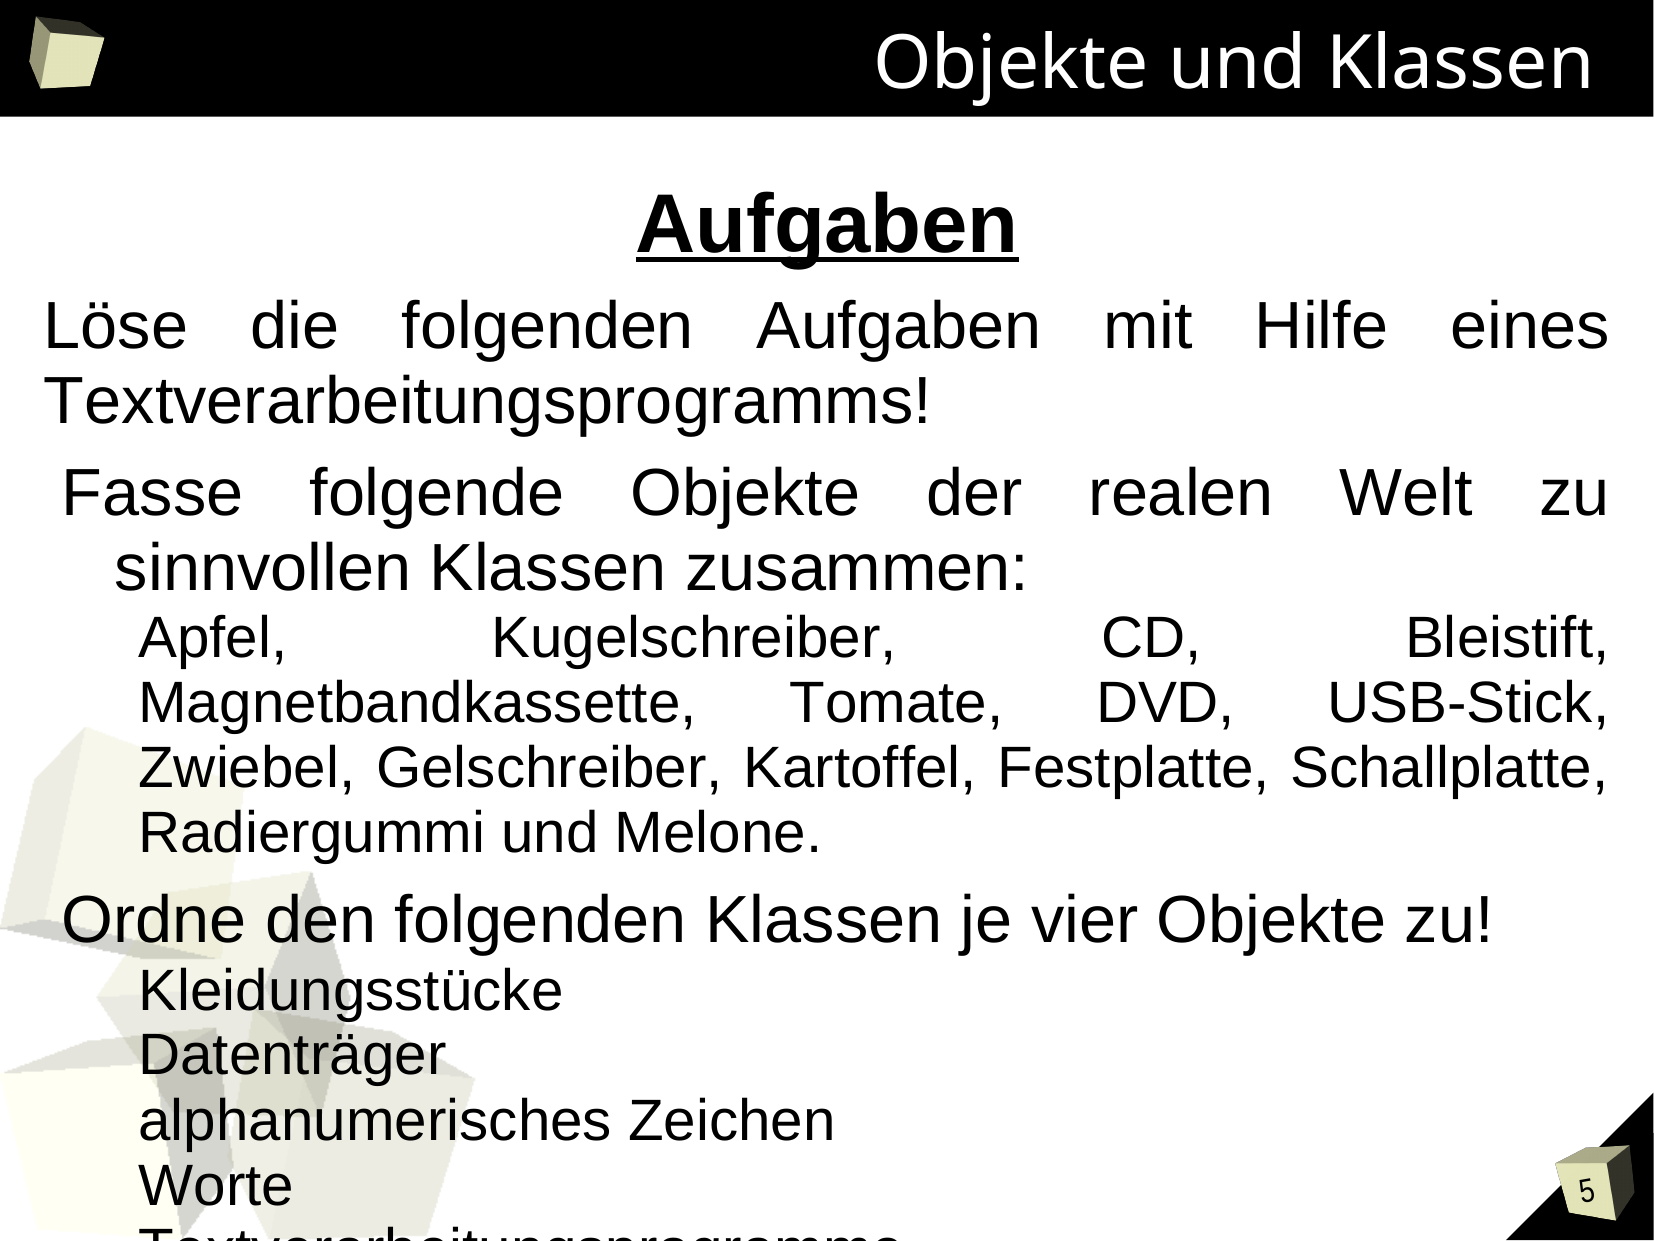

# Objekte und Klassen
Aufgaben
Löse die folgenden Aufgaben mit Hilfe eines Textverarbeitungsprogramms!
Fasse folgende Objekte der realen Welt zu sinnvollen Klassen zusammen:
Apfel, Kugelschreiber, CD, Bleistift, Magnetbandkassette, Tomate, DVD, USB-Stick, Zwiebel, Gelschreiber, Kartoffel, Festplatte, Schallplatte, Radiergummi und Melone.
Ordne den folgenden Klassen je vier Objekte zu!
Kleidungsstücke
Datenträger
alphanumerisches Zeichen
Worte
Textverarbeitungsprogramme